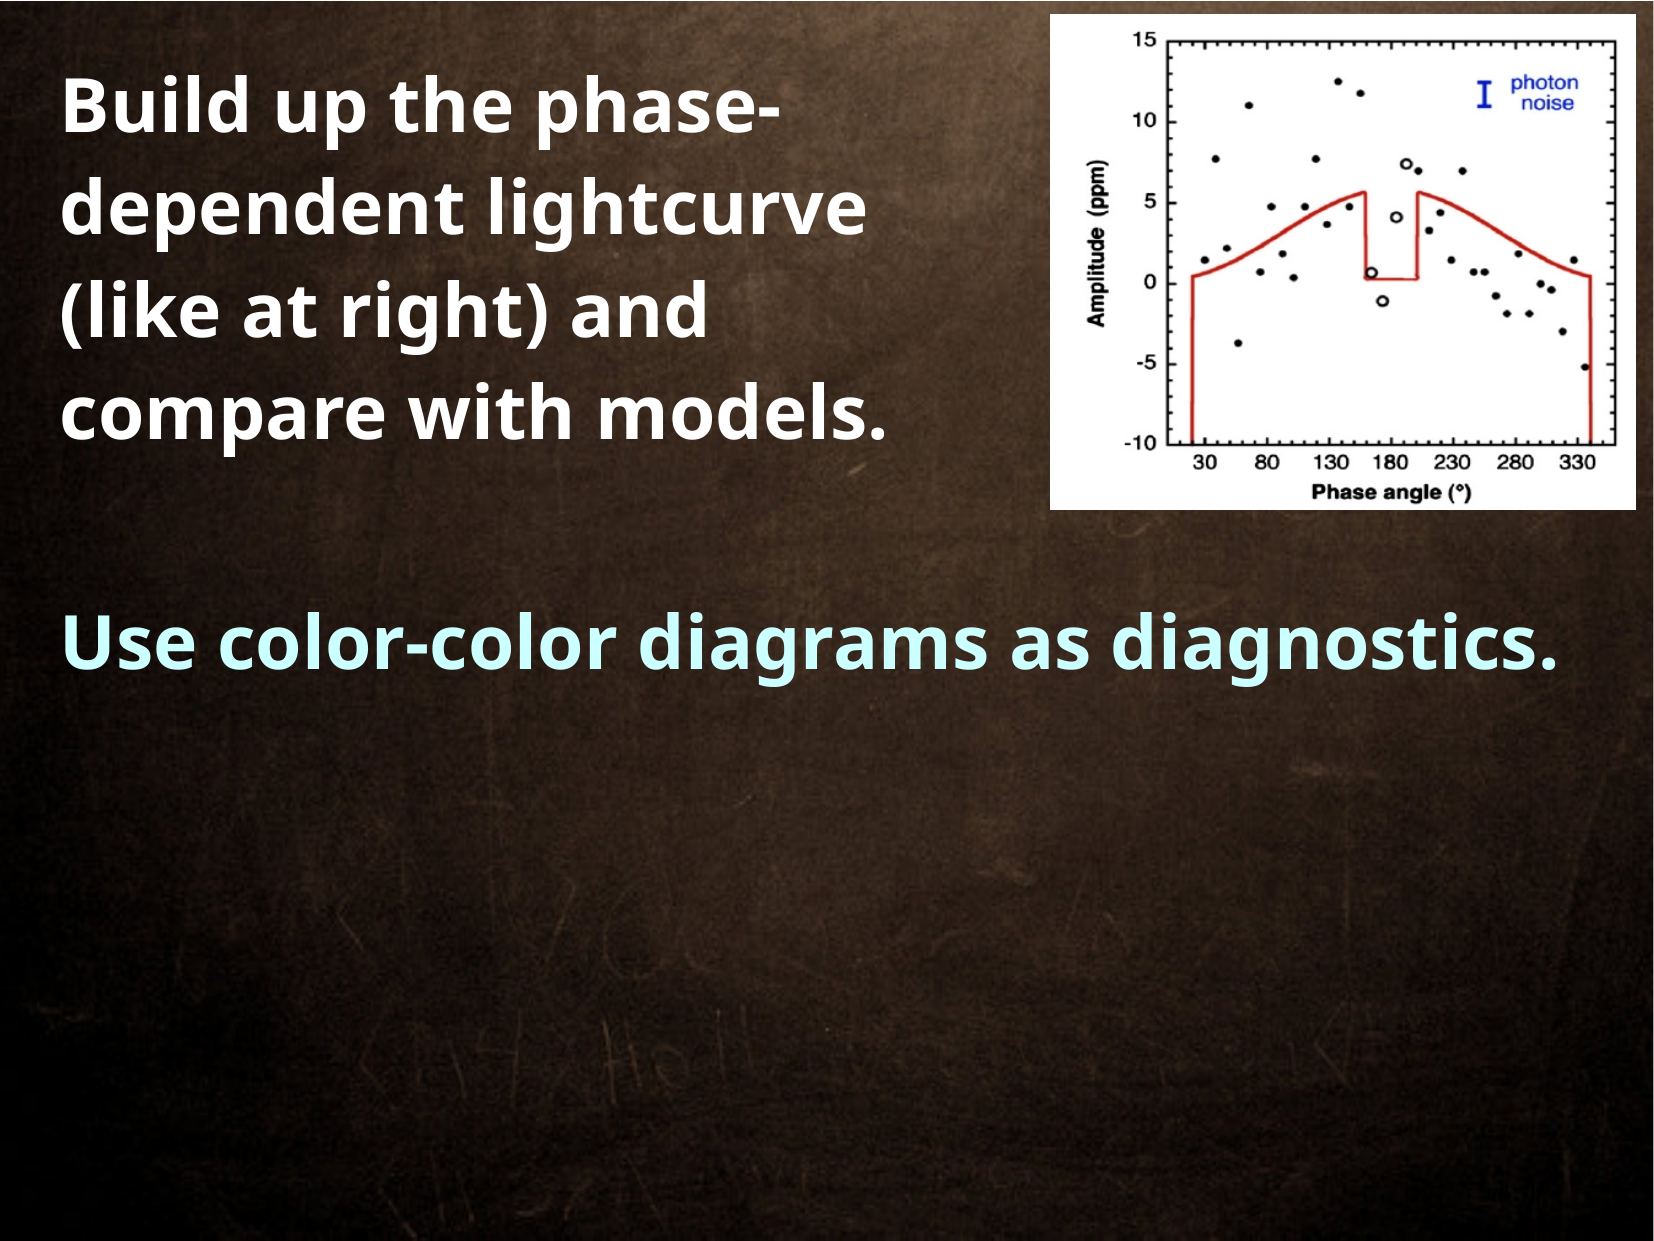

Build up the phase-dependent lightcurve (like at right) and compare with models.
Use color-color diagrams as diagnostics.